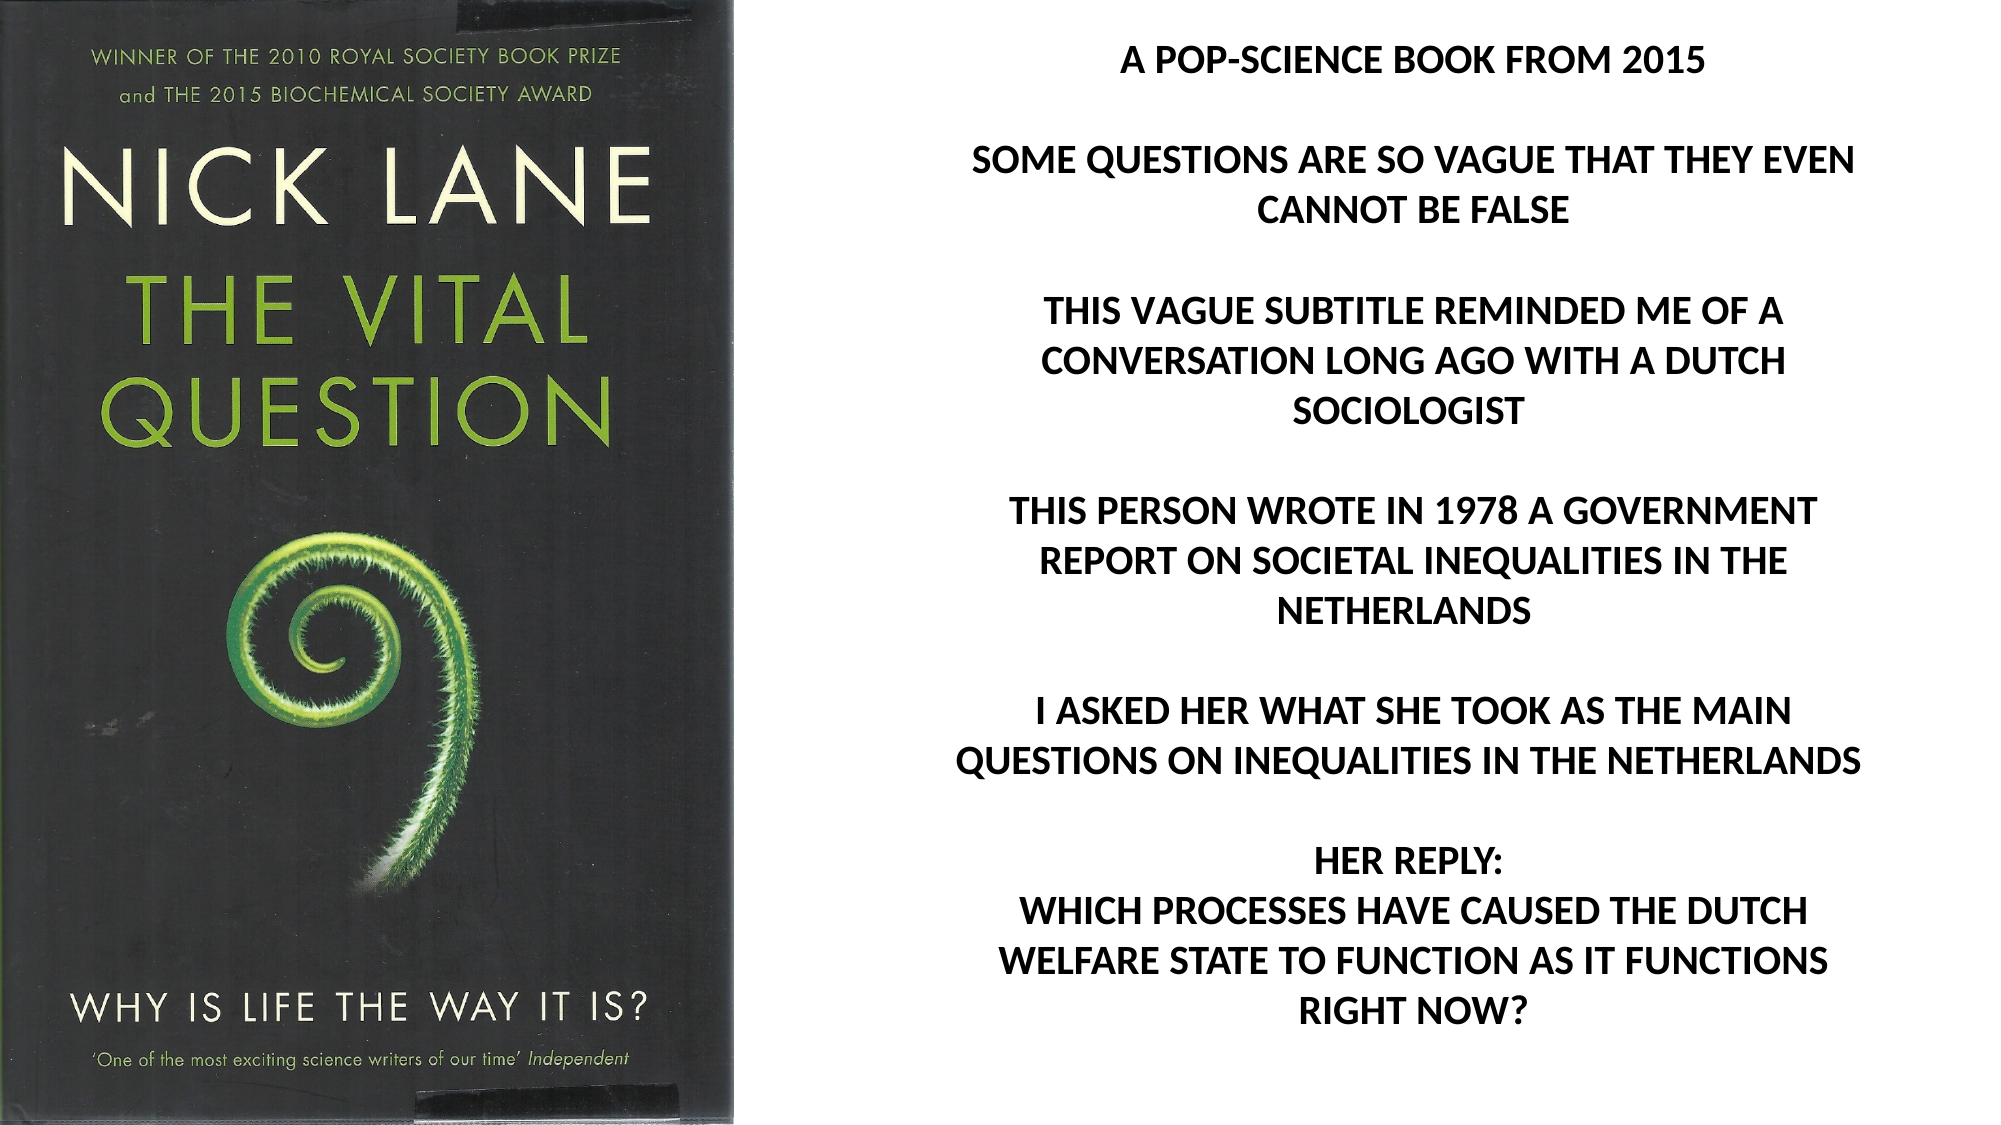

A POP-SCIENCE BOOK FROM 2015
SOME QUESTIONS ARE SO VAGUE THAT THEY EVEN CANNOT BE FALSE
THIS VAGUE SUBTITLE REMINDED ME OF A CONVERSATION LONG AGO WITH A DUTCH SOCIOLOGIST
THIS PERSON WROTE IN 1978 A GOVERNMENT REPORT ON SOCIETAL INEQUALITIES IN THE NETHERLANDS
I ASKED HER WHAT SHE TOOK AS THE MAIN QUESTIONS ON INEQUALITIES IN THE NETHERLANDS
HER REPLY:
WHICH PROCESSES HAVE CAUSED THE DUTCH WELFARE STATE TO FUNCTION AS IT FUNCTIONS RIGHT NOW?